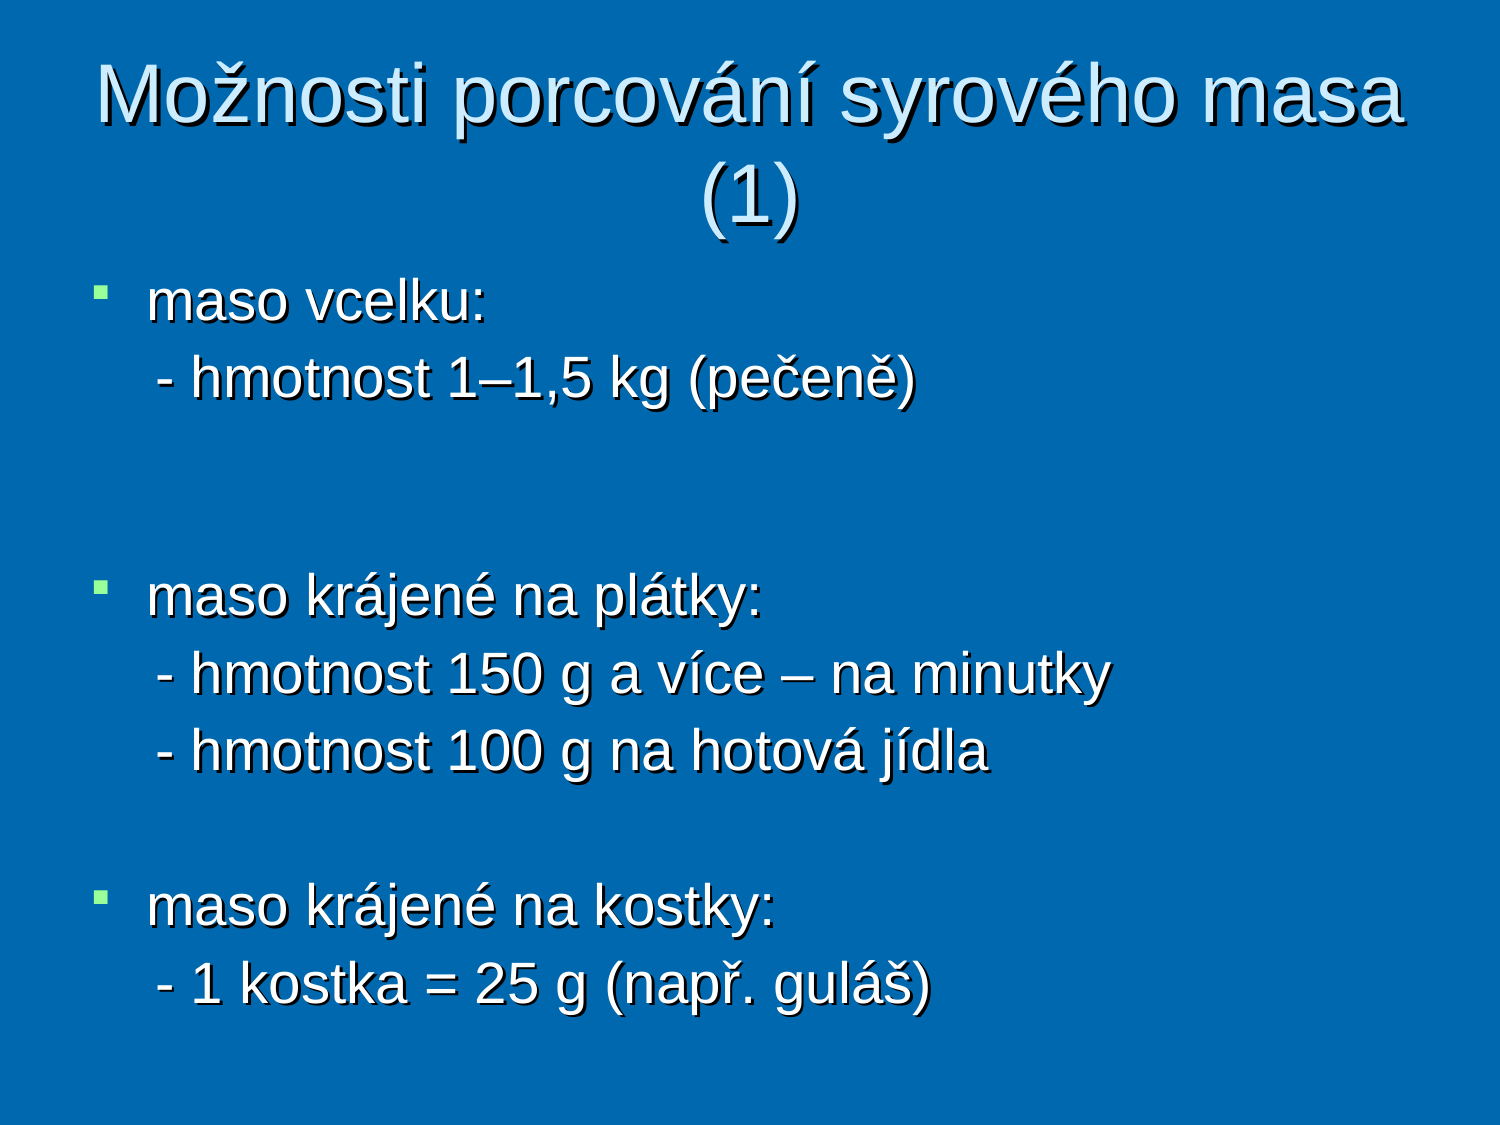

# Možnosti porcování syrového masa (1)
maso vcelku:
 - hmotnost 1–1,5 kg (pečeně)
maso krájené na plátky:
 - hmotnost 150 g a více – na minutky
 - hmotnost 100 g na hotová jídla
maso krájené na kostky:
 - 1 kostka = 25 g (např. guláš)